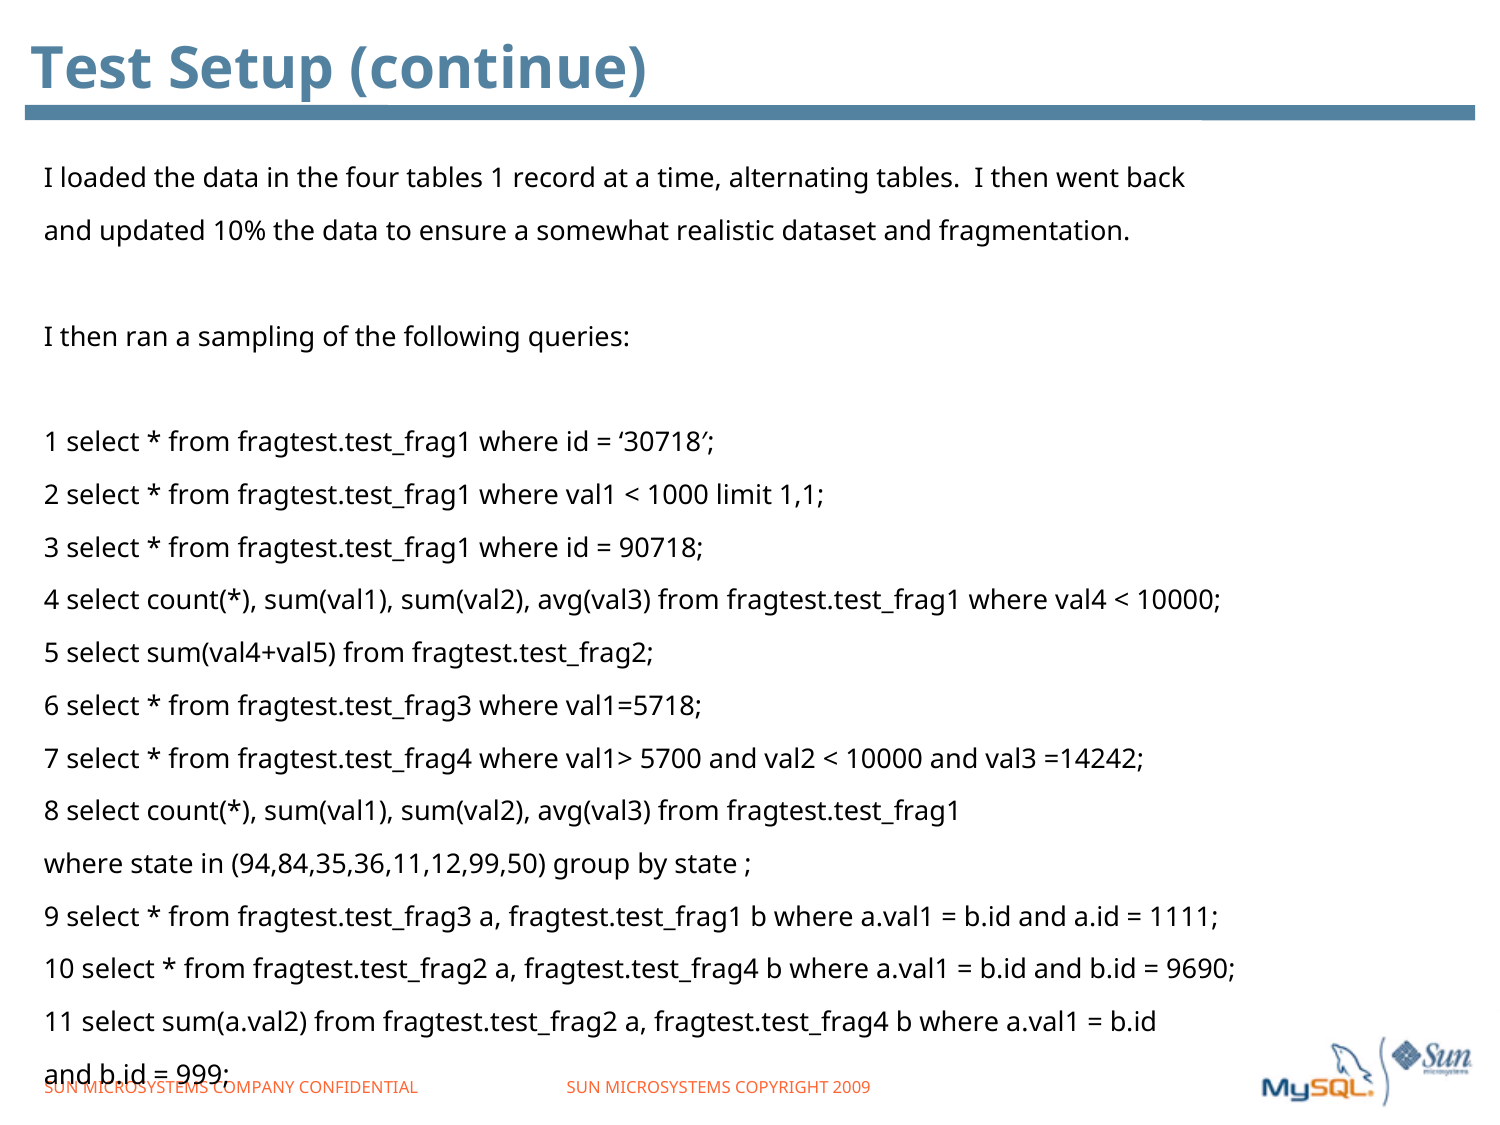

# Test Setup (continue)‏
I loaded the data in the four tables 1 record at a time, alternating tables. I then went back
and updated 10% the data to ensure a somewhat realistic dataset and fragmentation.
I then ran a sampling of the following queries:
1 select * from fragtest.test_frag1 where id = ‘30718′;
2 select * from fragtest.test_frag1 where val1 < 1000 limit 1,1;
3 select * from fragtest.test_frag1 where id = 90718;
4 select count(*), sum(val1), sum(val2), avg(val3) from fragtest.test_frag1 where val4 < 10000;
5 select sum(val4+val5) from fragtest.test_frag2;
6 select * from fragtest.test_frag3 where val1=5718;
7 select * from fragtest.test_frag4 where val1> 5700 and val2 < 10000 and val3 =14242;
8 select count(*), sum(val1), sum(val2), avg(val3) from fragtest.test_frag1
where state in (94,84,35,36,11,12,99,50) group by state ;
9 select * from fragtest.test_frag3 a, fragtest.test_frag1 b where a.val1 = b.id and a.id = 1111;
10 select * from fragtest.test_frag2 a, fragtest.test_frag4 b where a.val1 = b.id and b.id = 9690;
11 select sum(a.val2) from fragtest.test_frag2 a, fragtest.test_frag4 b where a.val1 = b.id
and b.id = 999;